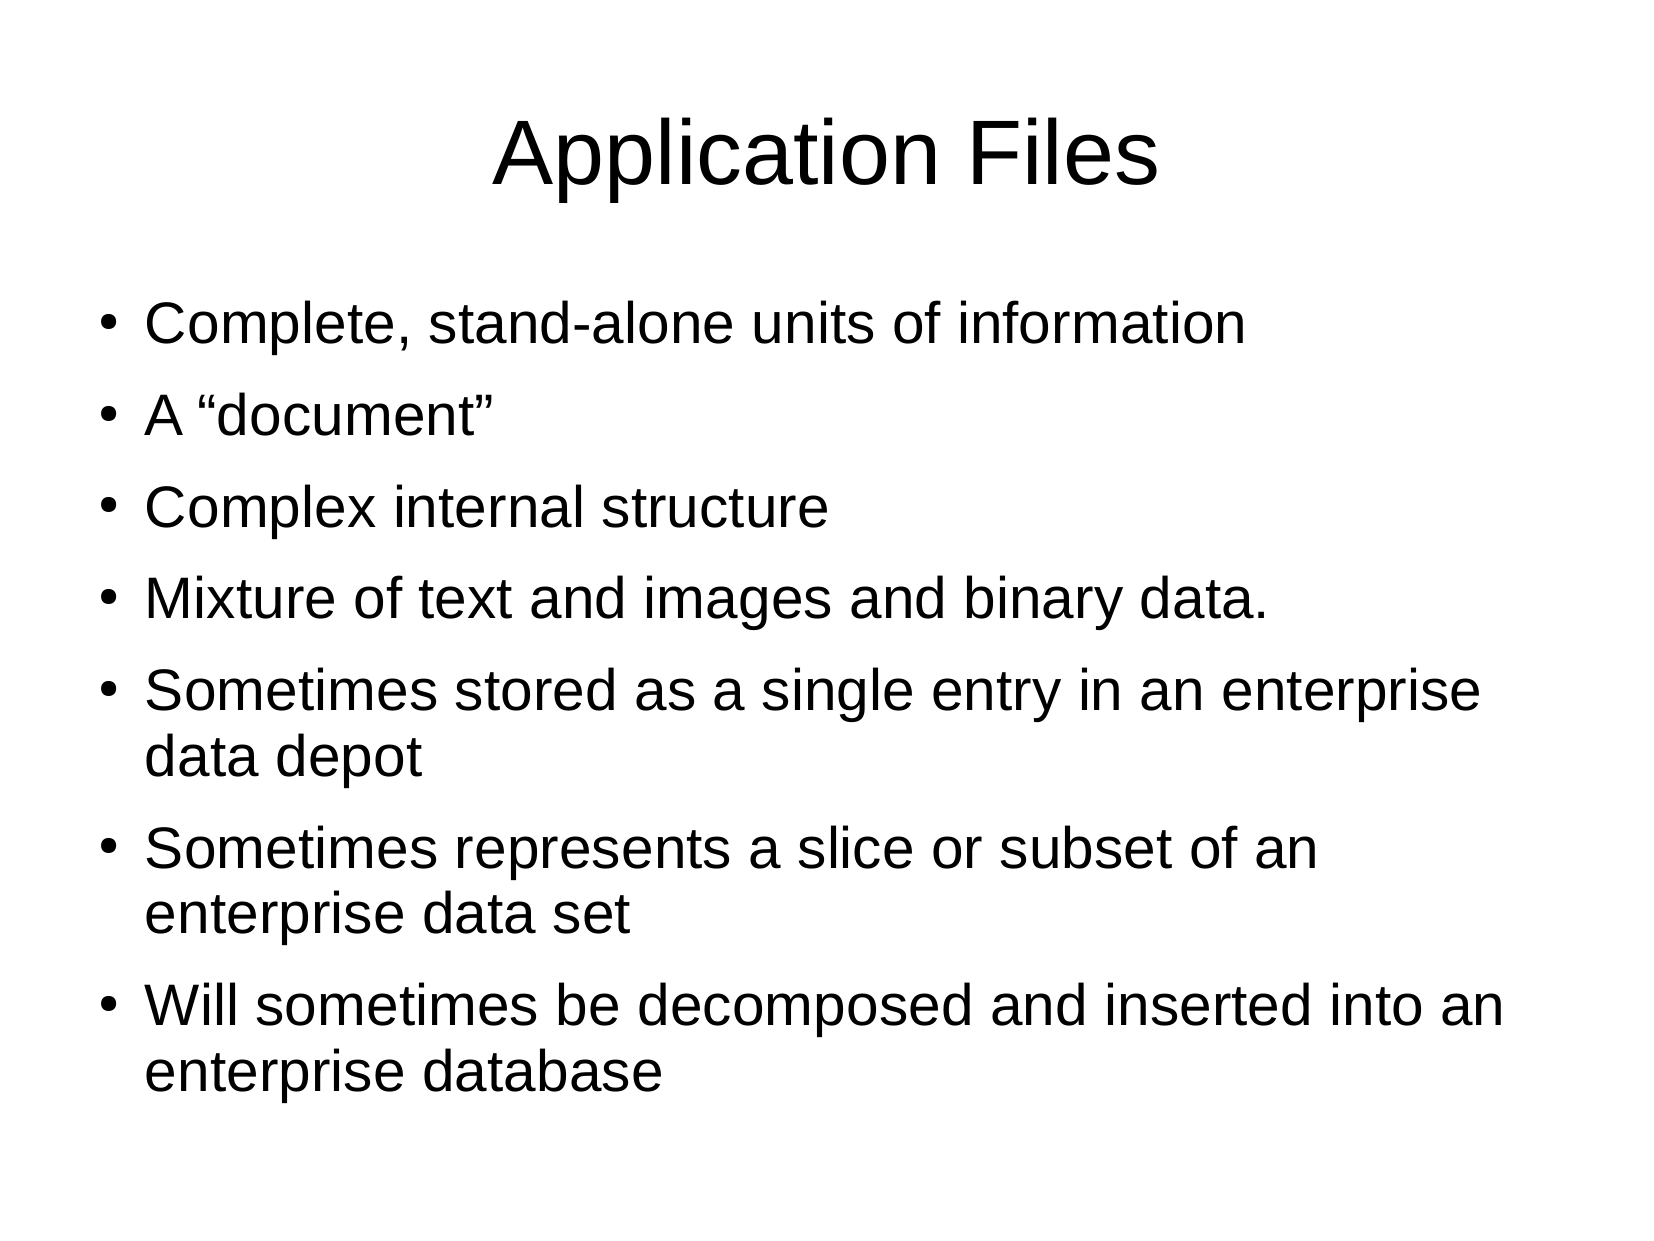

# Application Files
Complete, stand-alone units of information
A “document”
Complex internal structure
Mixture of text and images and binary data.
Sometimes stored as a single entry in an enterprise data depot
Sometimes represents a slice or subset of an enterprise data set
Will sometimes be decomposed and inserted into an enterprise database